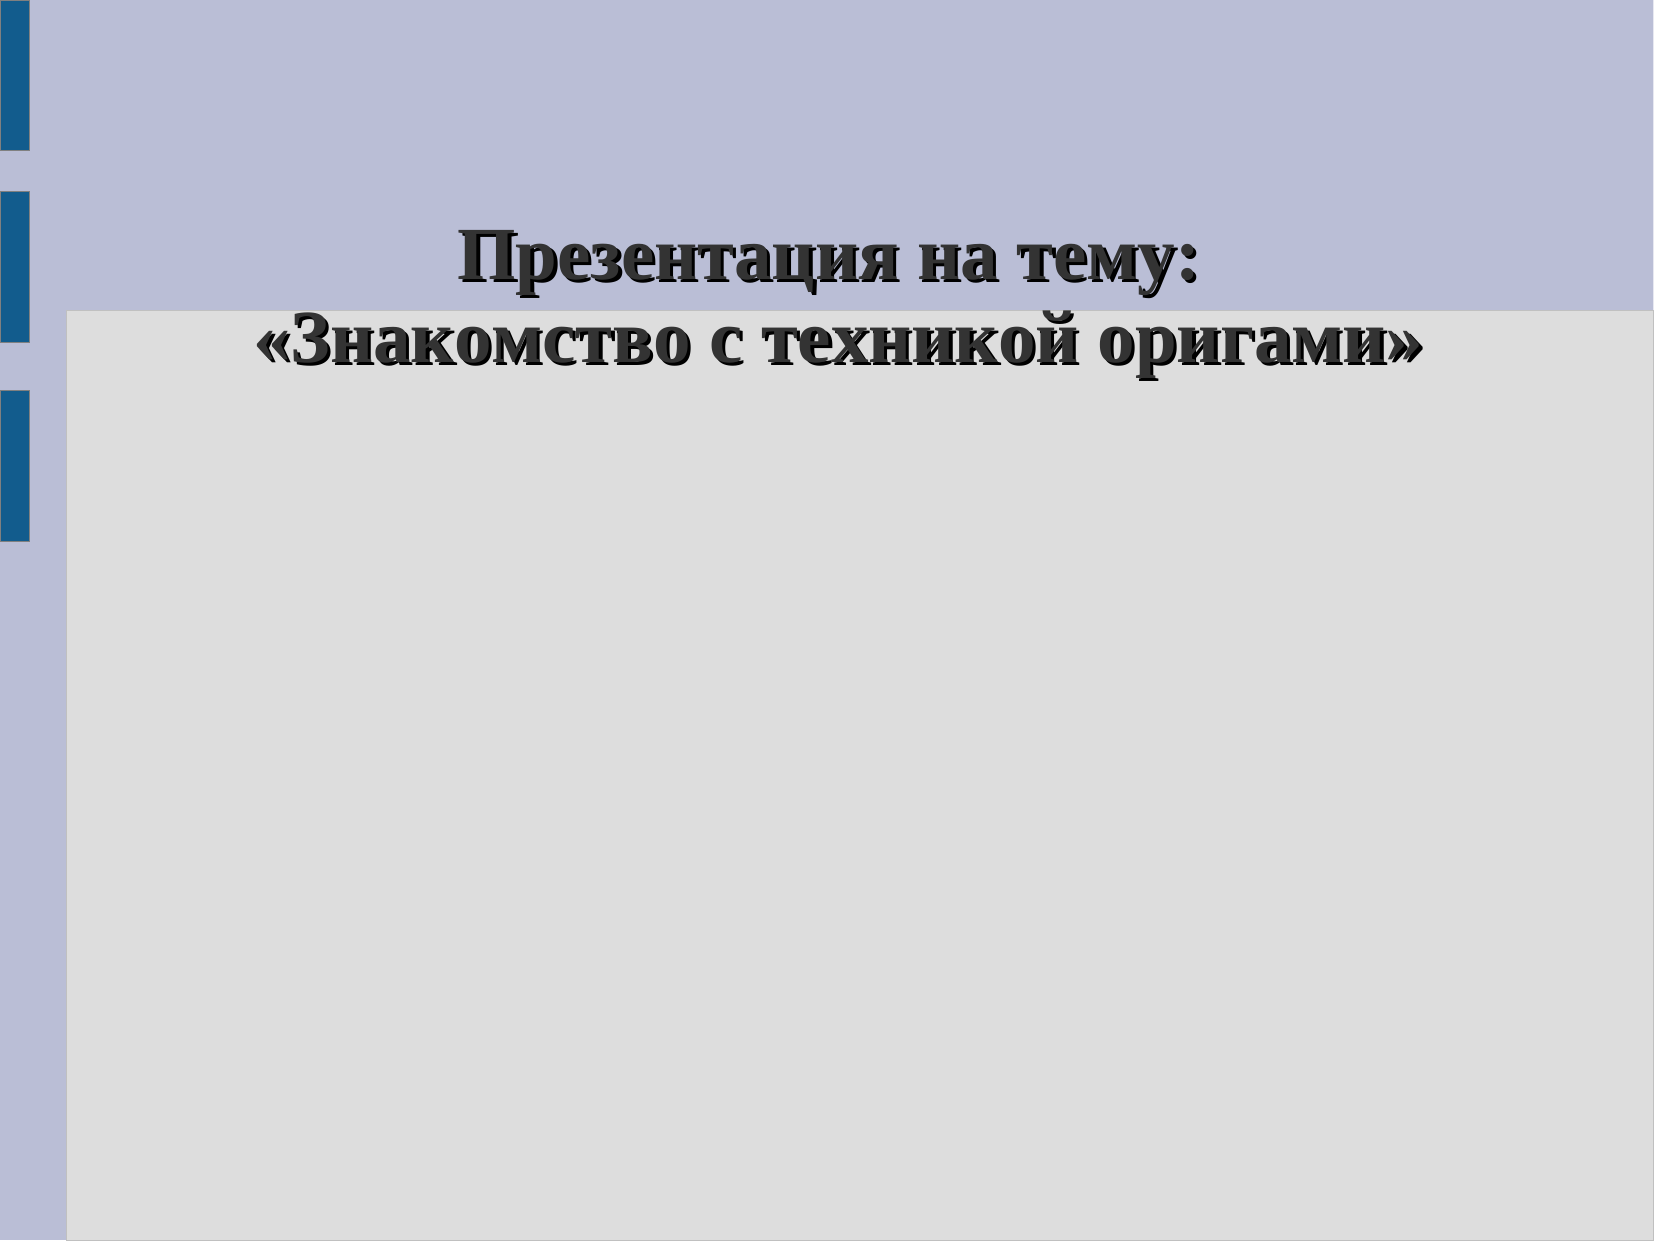

# Презентация на тему: «Знакомство с техникой оригами»